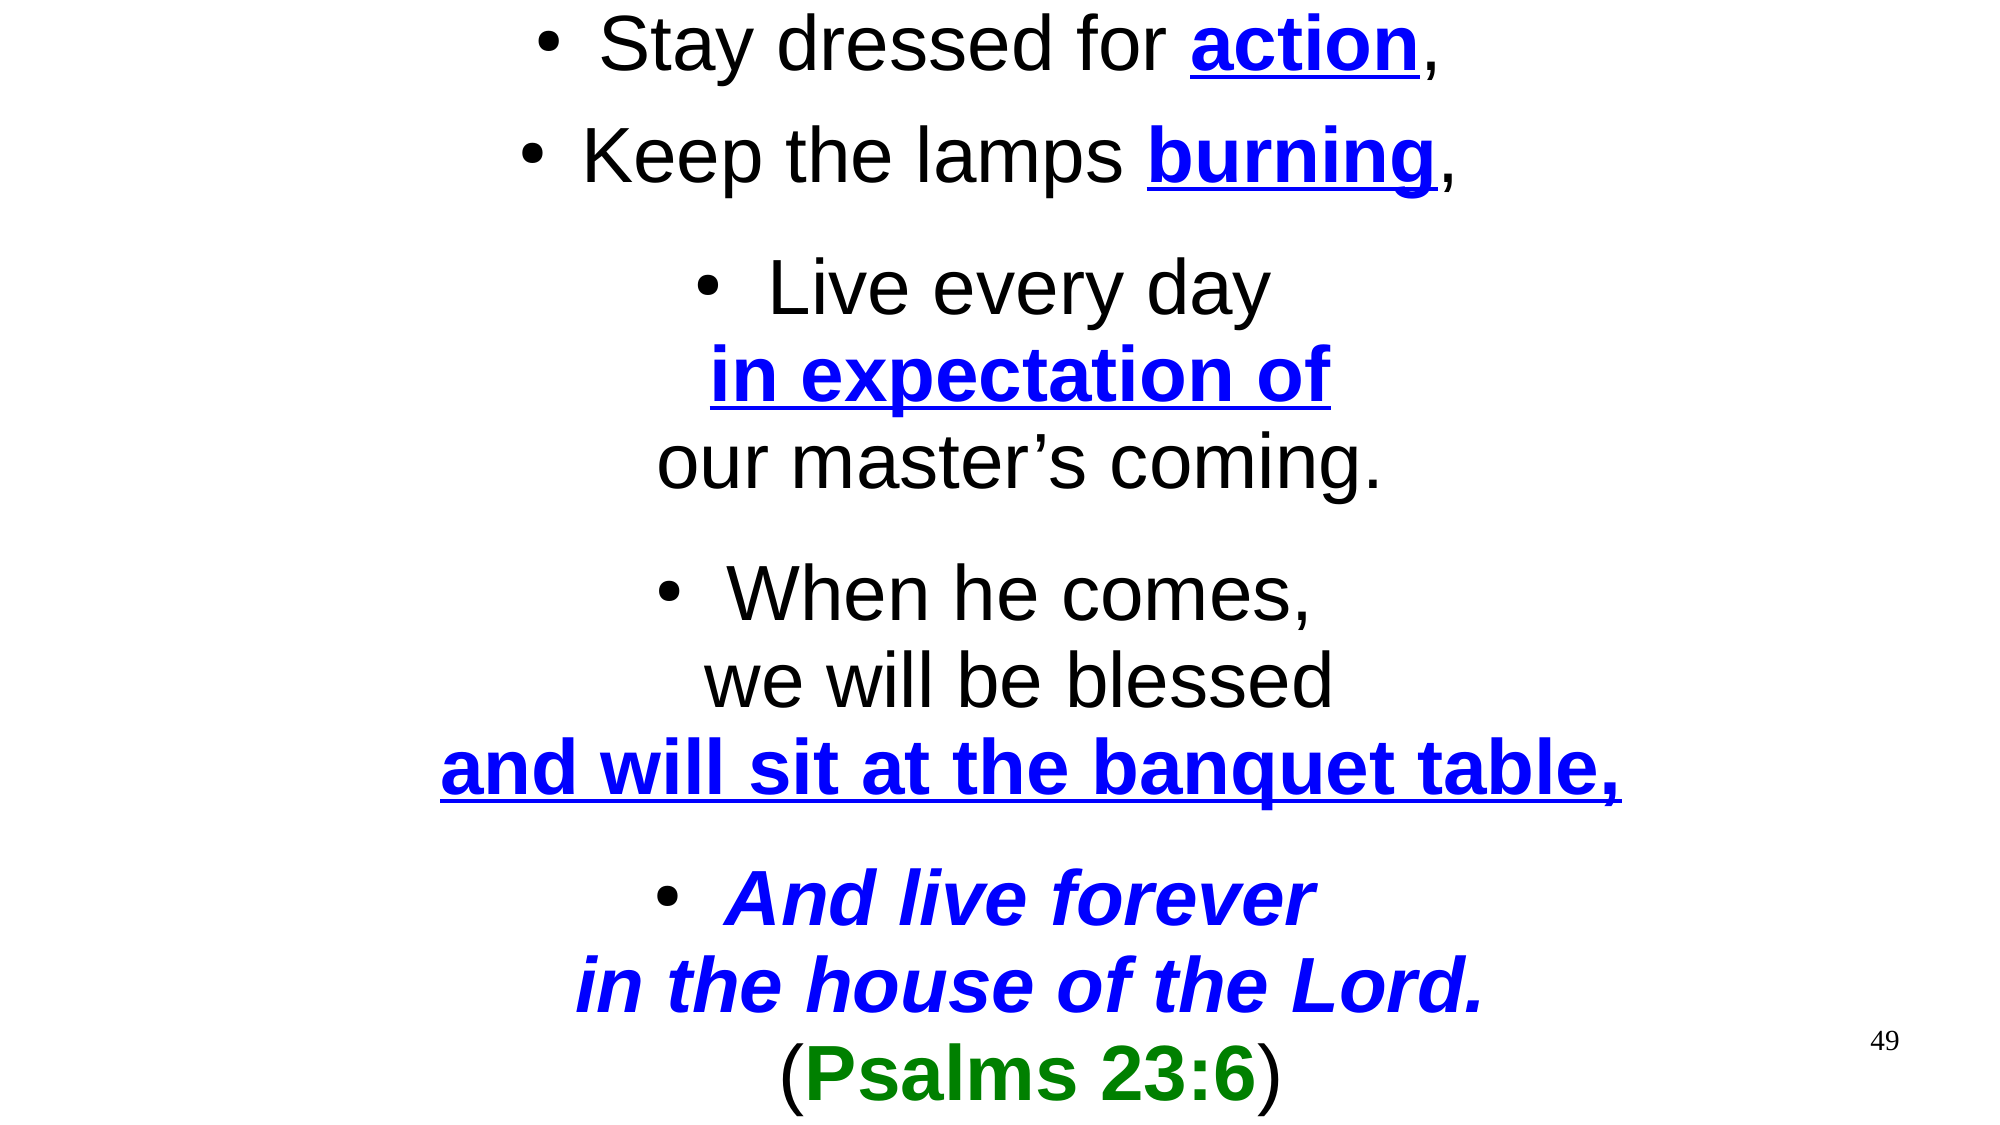

# Stay dressed for action,
Keep the lamps burning,
Live every day
in expectation of
our master’s coming.
When he comes,
we will be blessed
and will sit at the banquet table,
And live forever
in the house of the Lord.
(Psalms 23:6)
49